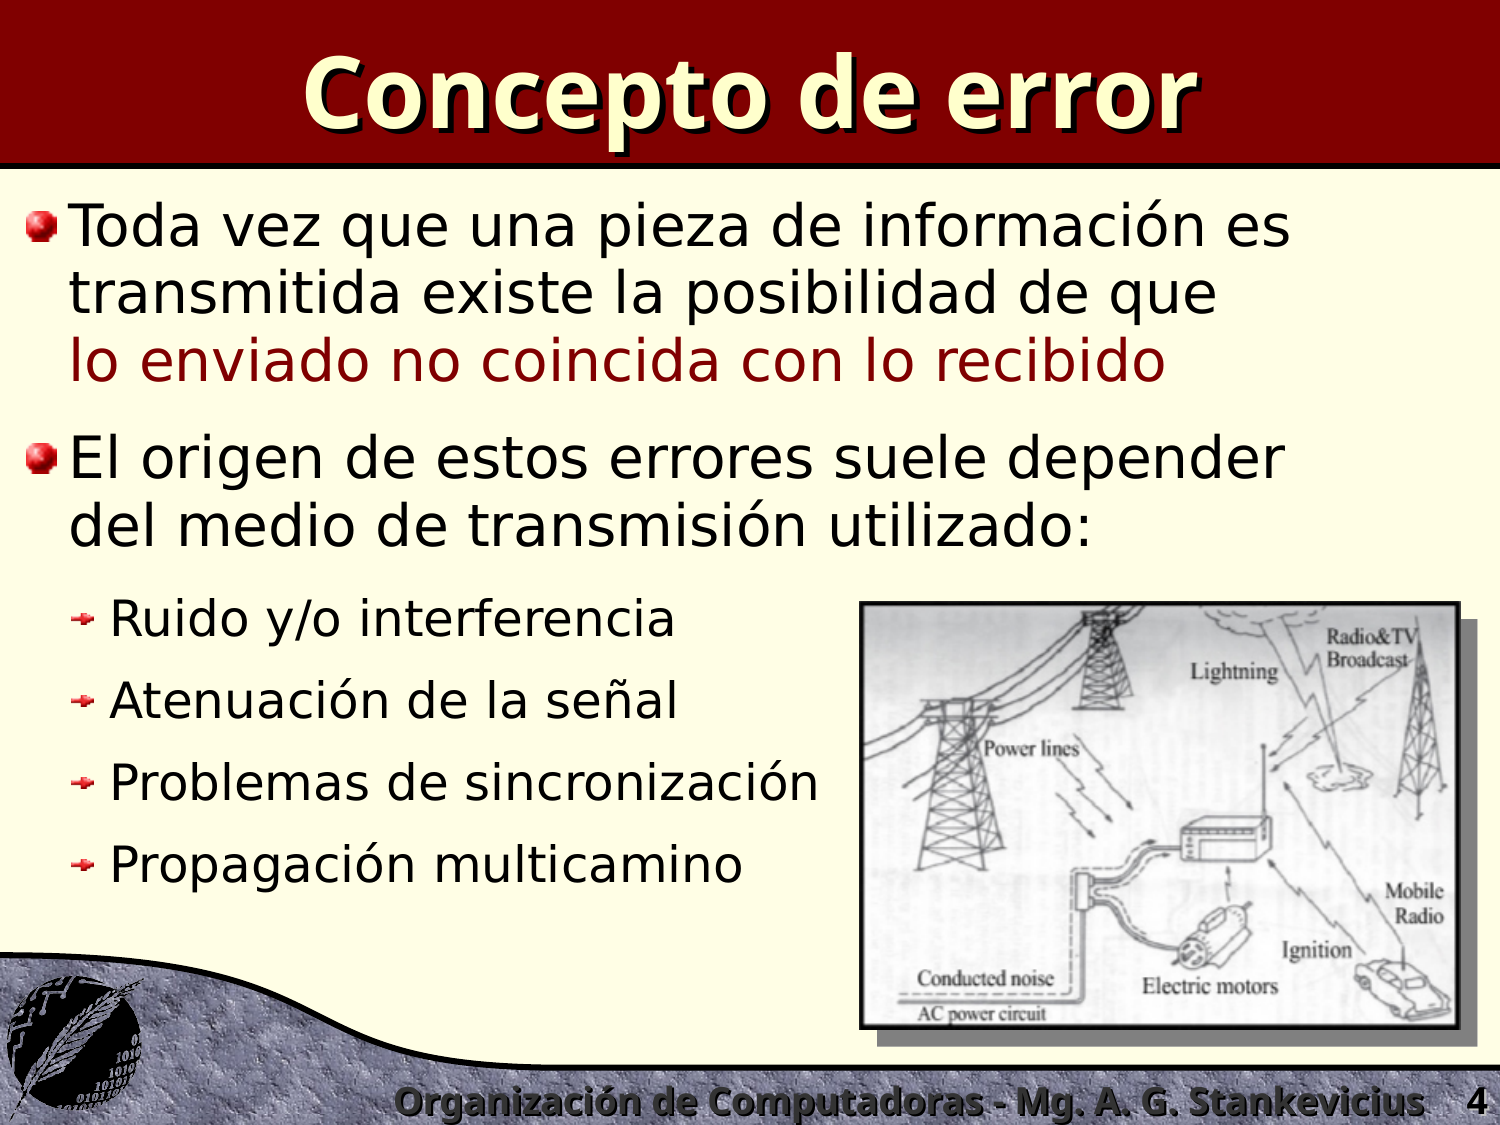

# Concepto de error
Toda vez que una pieza de información es transmitida existe la posibilidad de que
lo enviado no coincida con lo recibido
El origen de estos errores suele depender
del medio de transmisión utilizado:
Ruido y/o interferencia
Atenuación de la señal
Problemas de sincronización
Propagación multicamino
4